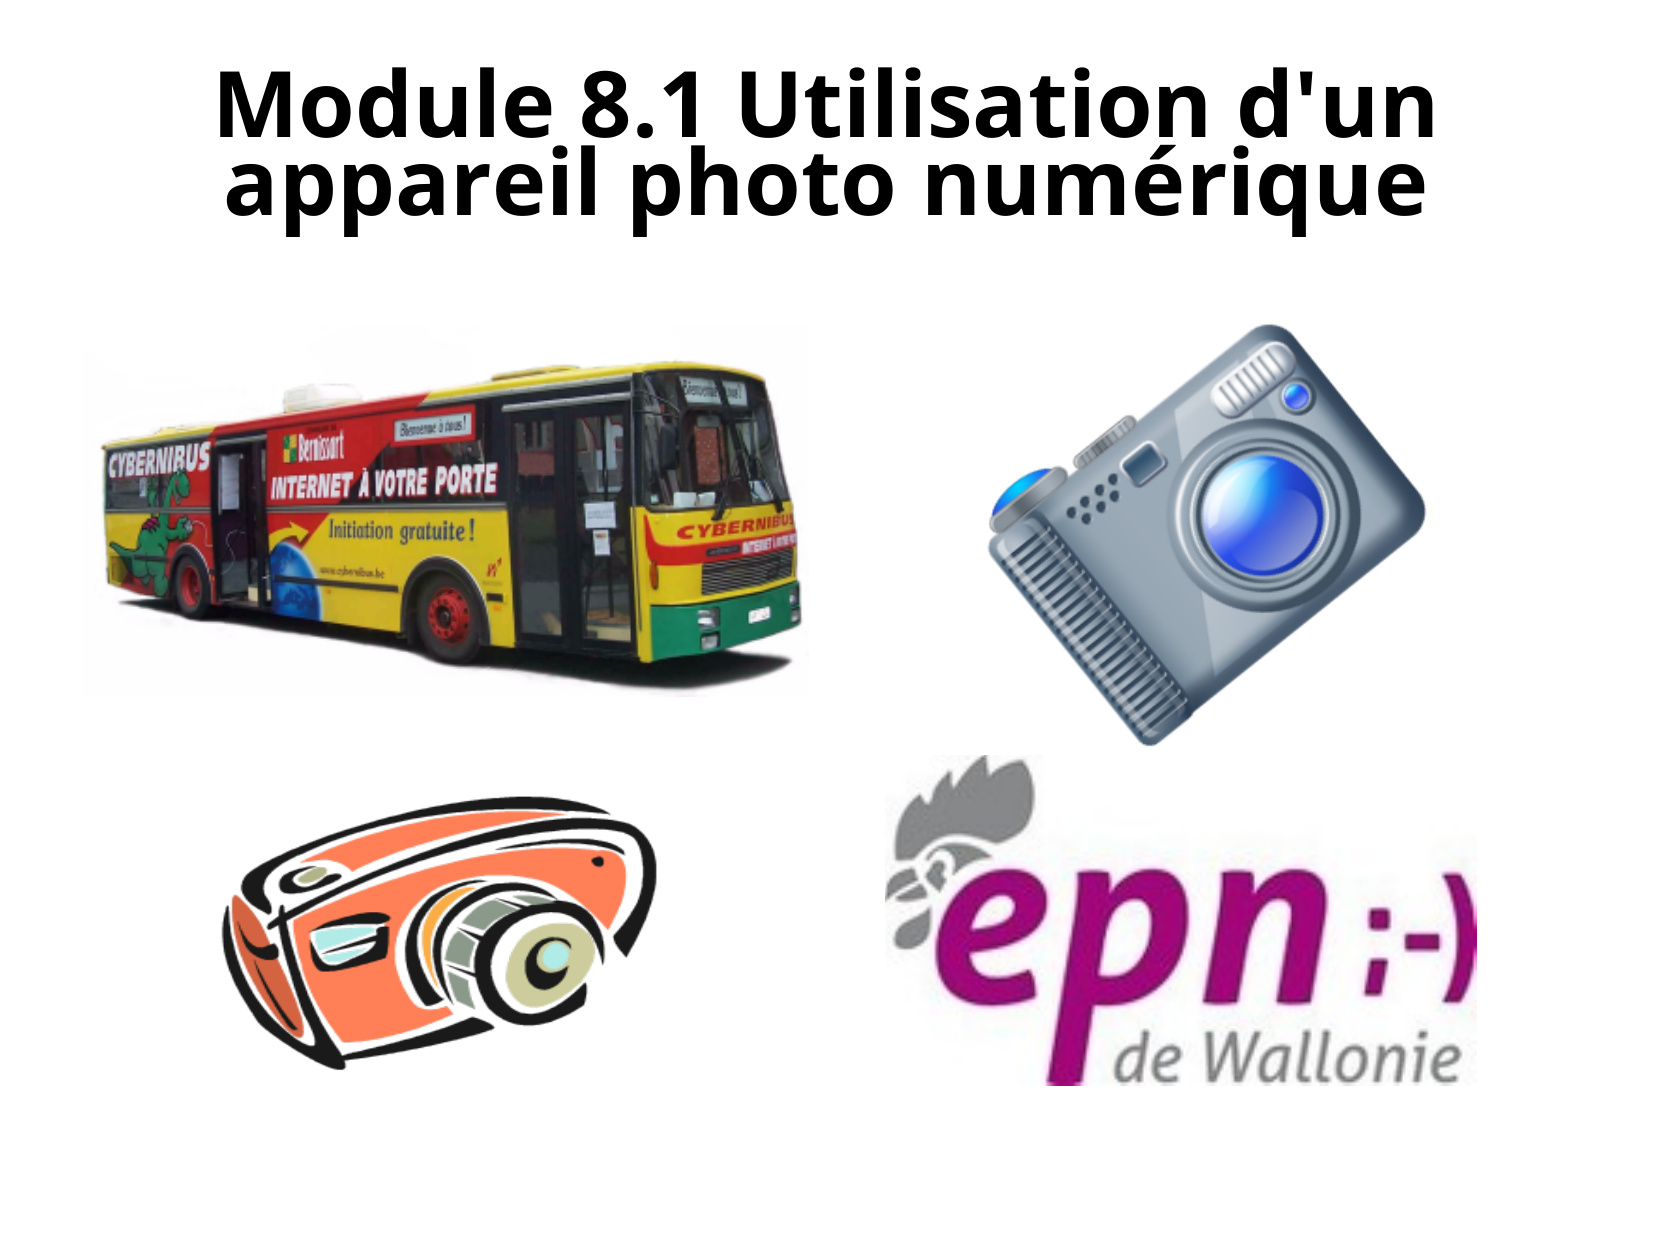

Module 8.1 Utilisation d'un
appareil photo numérique